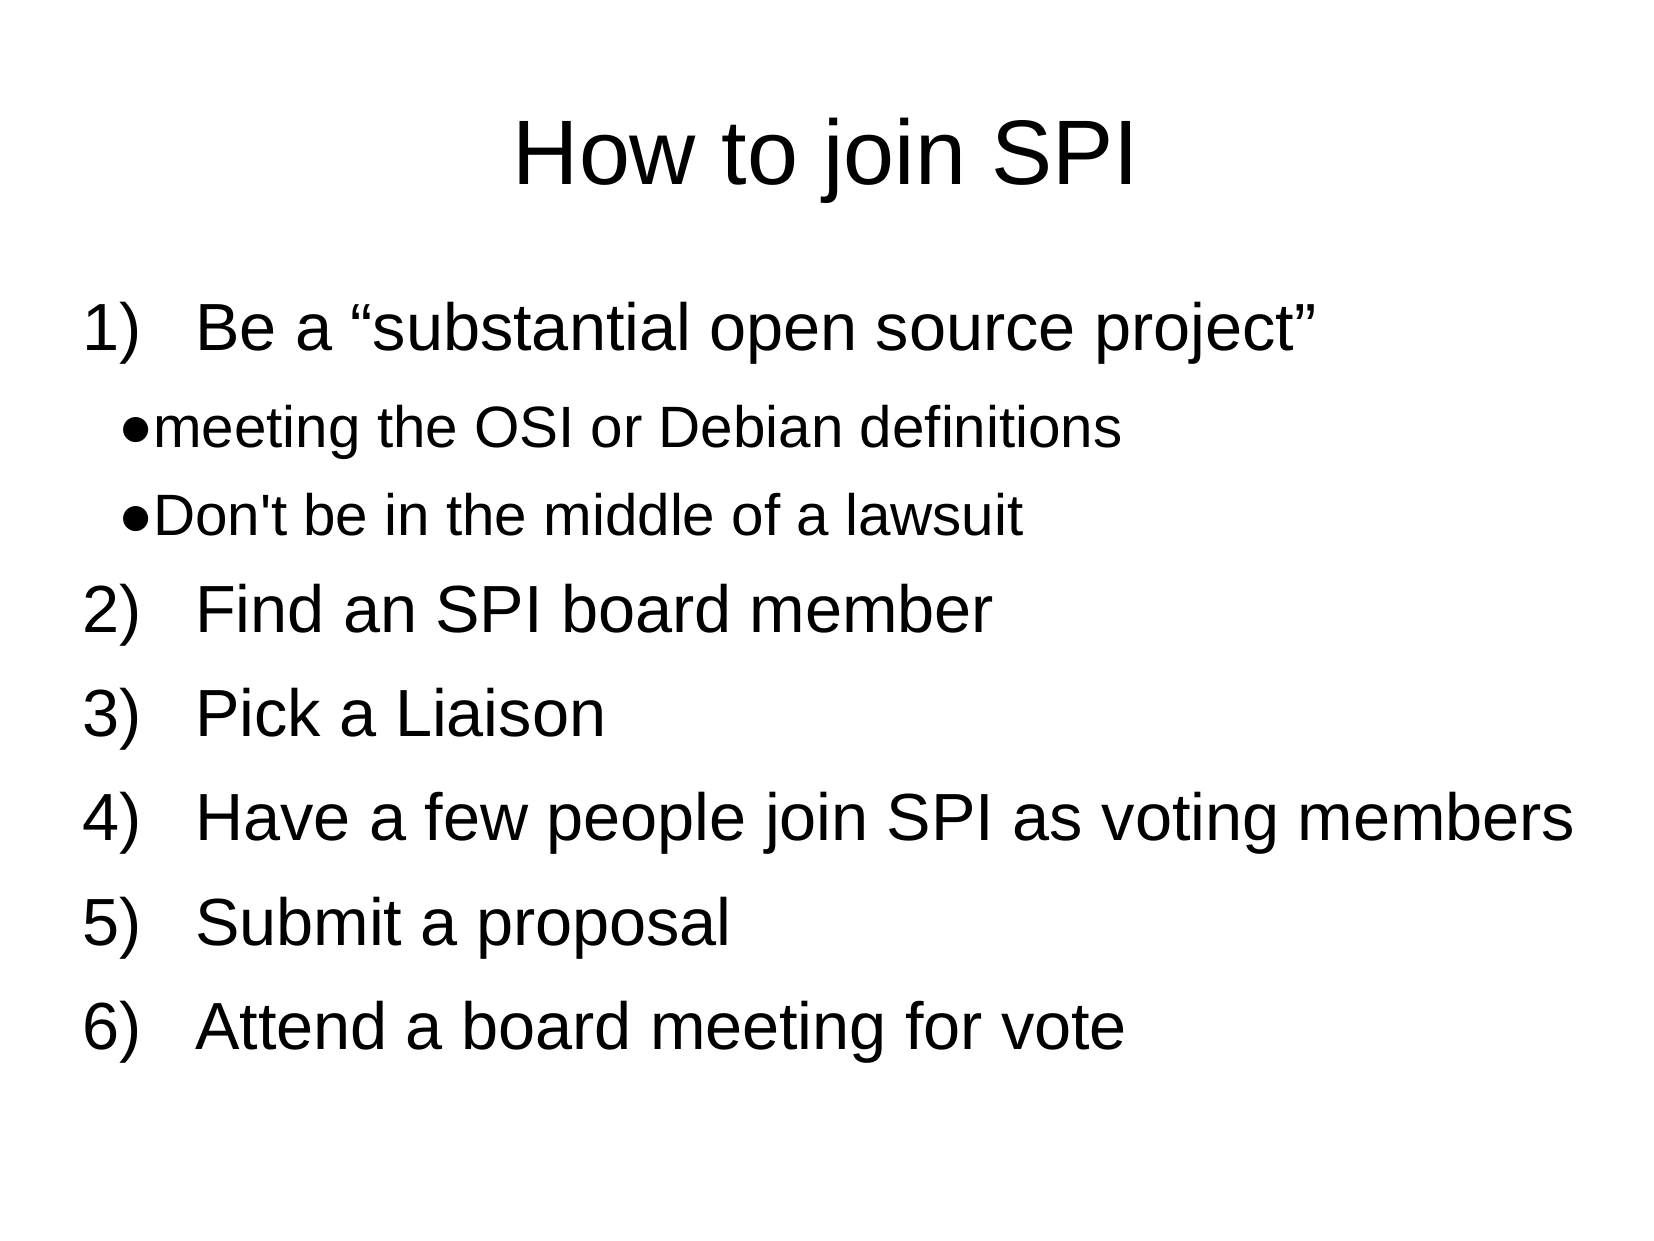

# How to join SPI
Be a “substantial open source project”
meeting the OSI or Debian definitions
Don't be in the middle of a lawsuit
Find an SPI board member
Pick a Liaison
Have a few people join SPI as voting members
Submit a proposal
Attend a board meeting for vote